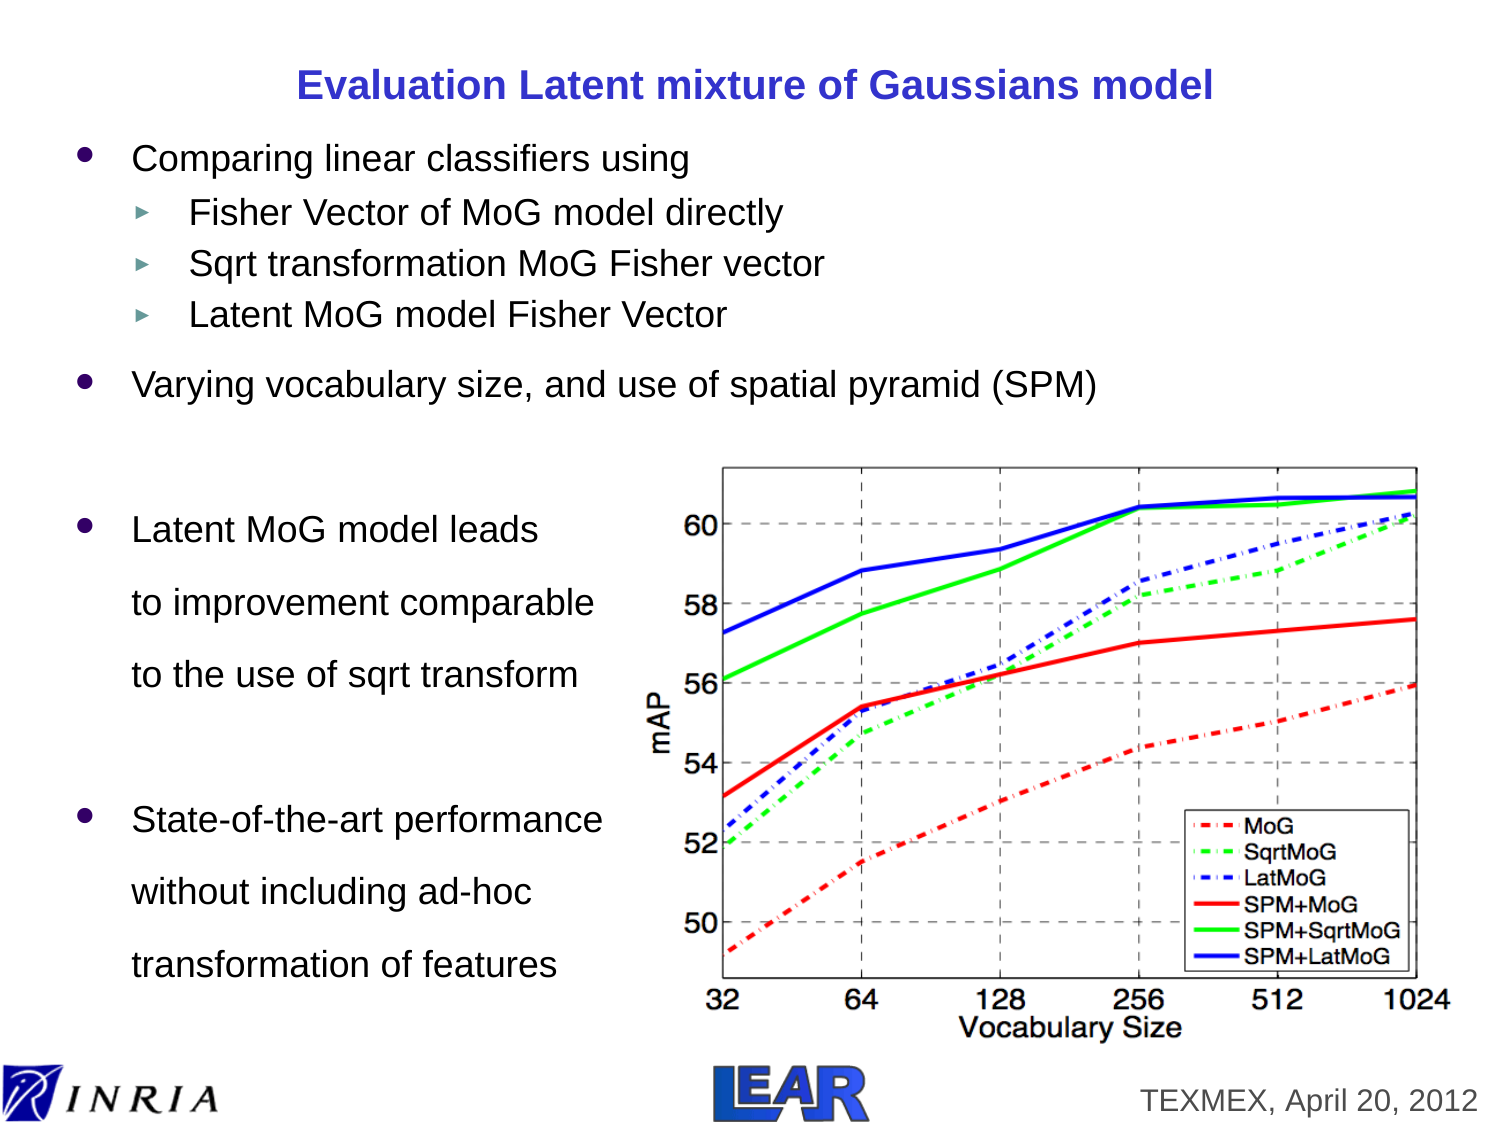

# Evaluation Latent mixture of Gaussians model
Comparing linear classifiers using
Fisher Vector of MoG model directly
Sqrt transformation MoG Fisher vector
Latent MoG model Fisher Vector
Varying vocabulary size, and use of spatial pyramid (SPM)
Latent MoG model leads
to improvement comparable
to the use of sqrt transform
State-of-the-art performance
without including ad-hoc
transformation of features